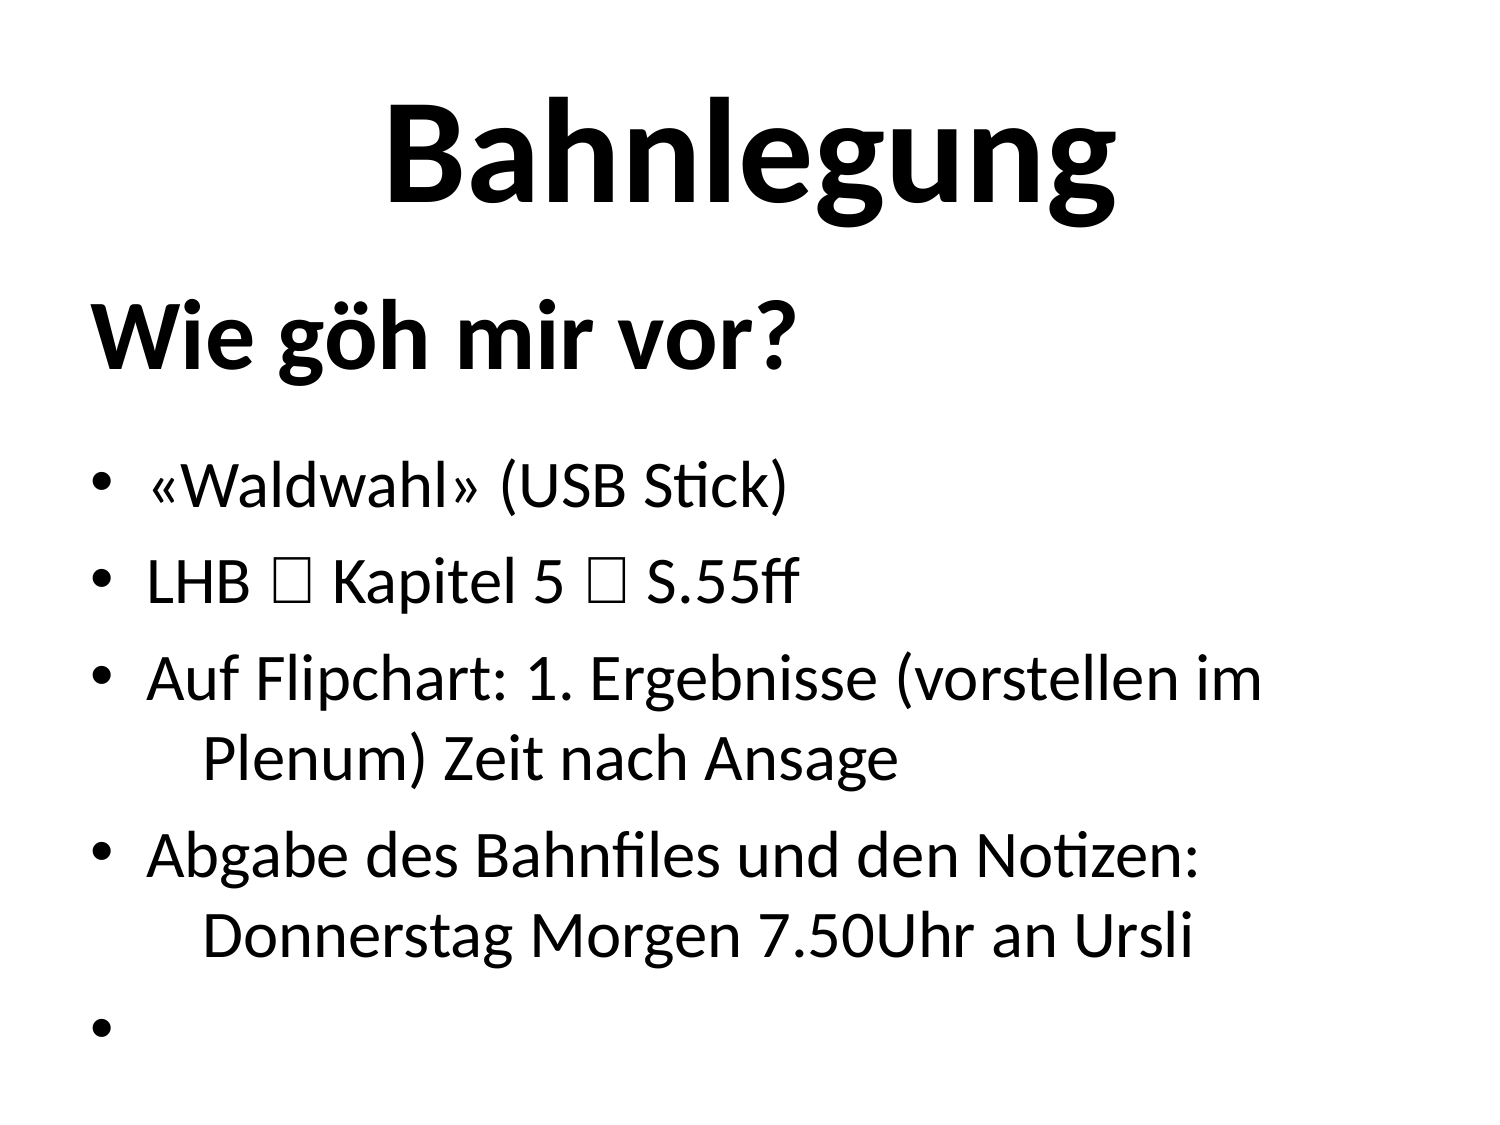

# Bahnlegung
Wie göh mir vor?
«Waldwahl» (USB Stick)
LHB  Kapitel 5  S.55ff
Auf Flipchart: 1. Ergebnisse (vorstellen im Plenum) Zeit nach Ansage
Abgabe des Bahnfiles und den Notizen: Donnerstag Morgen 7.50Uhr an Ursli